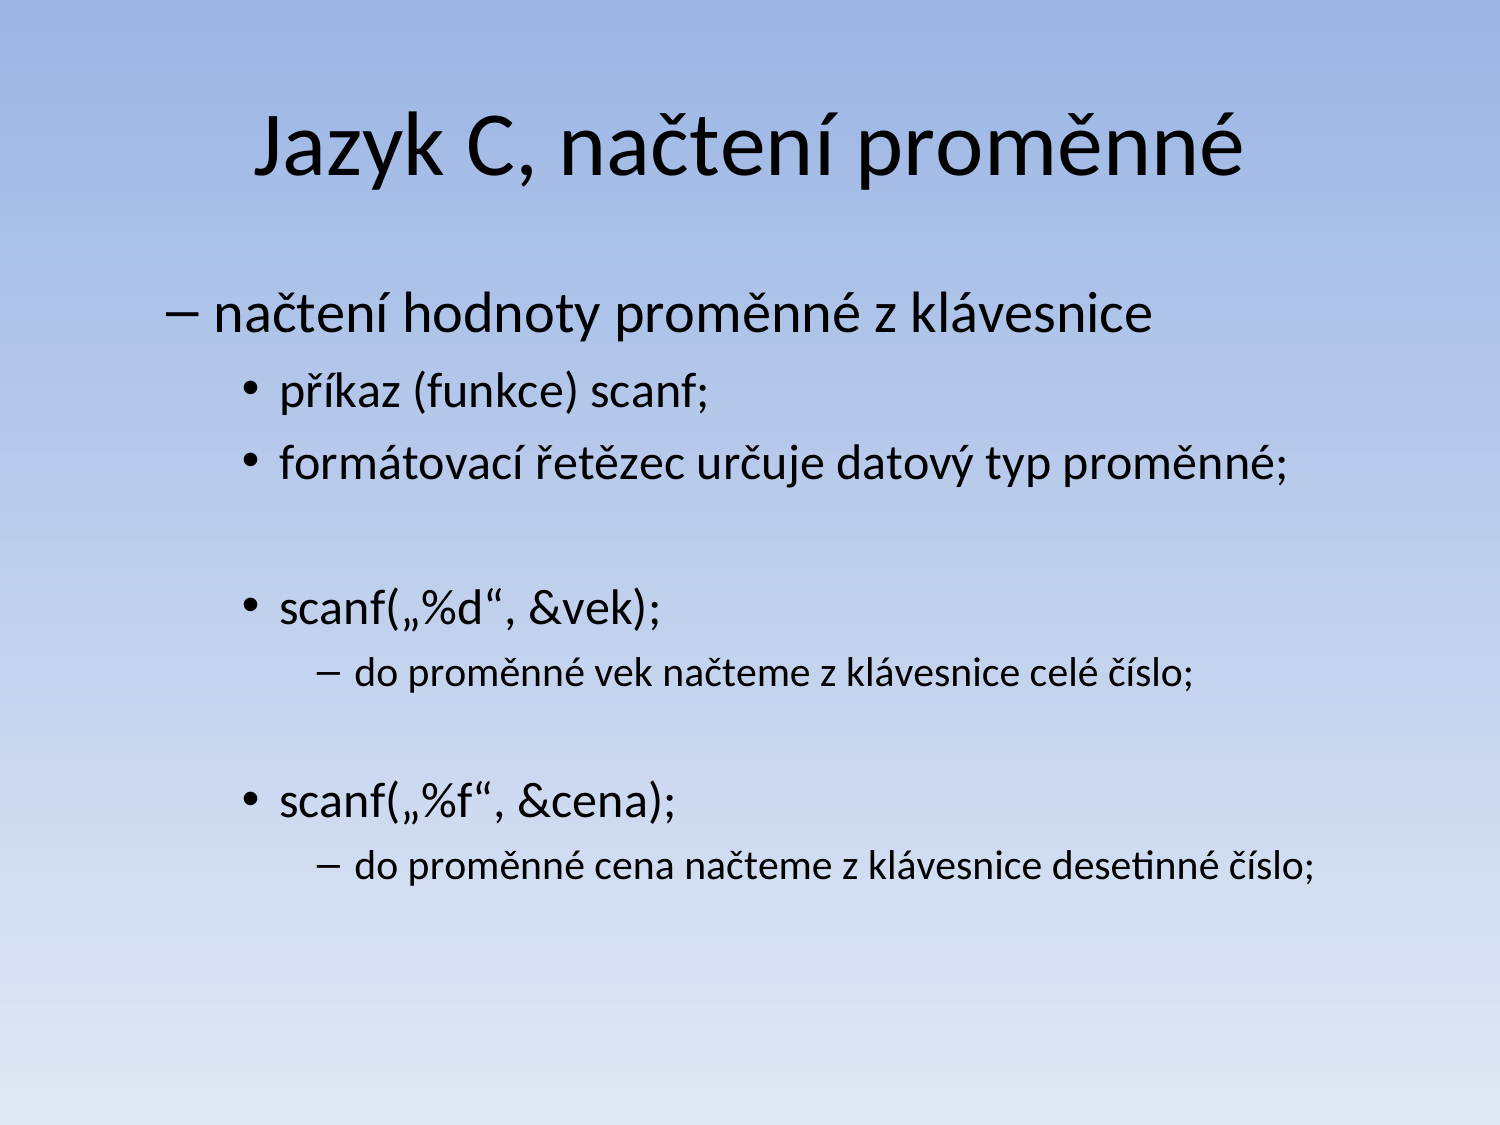

# Jazyk C, načtení proměnné
načtení hodnoty proměnné z klávesnice
příkaz (funkce) scanf;
formátovací řetězec určuje datový typ proměnné;
scanf(„%d“, &vek);
do proměnné vek načteme z klávesnice celé číslo;
scanf(„%f“, &cena);
do proměnné cena načteme z klávesnice desetinné číslo;